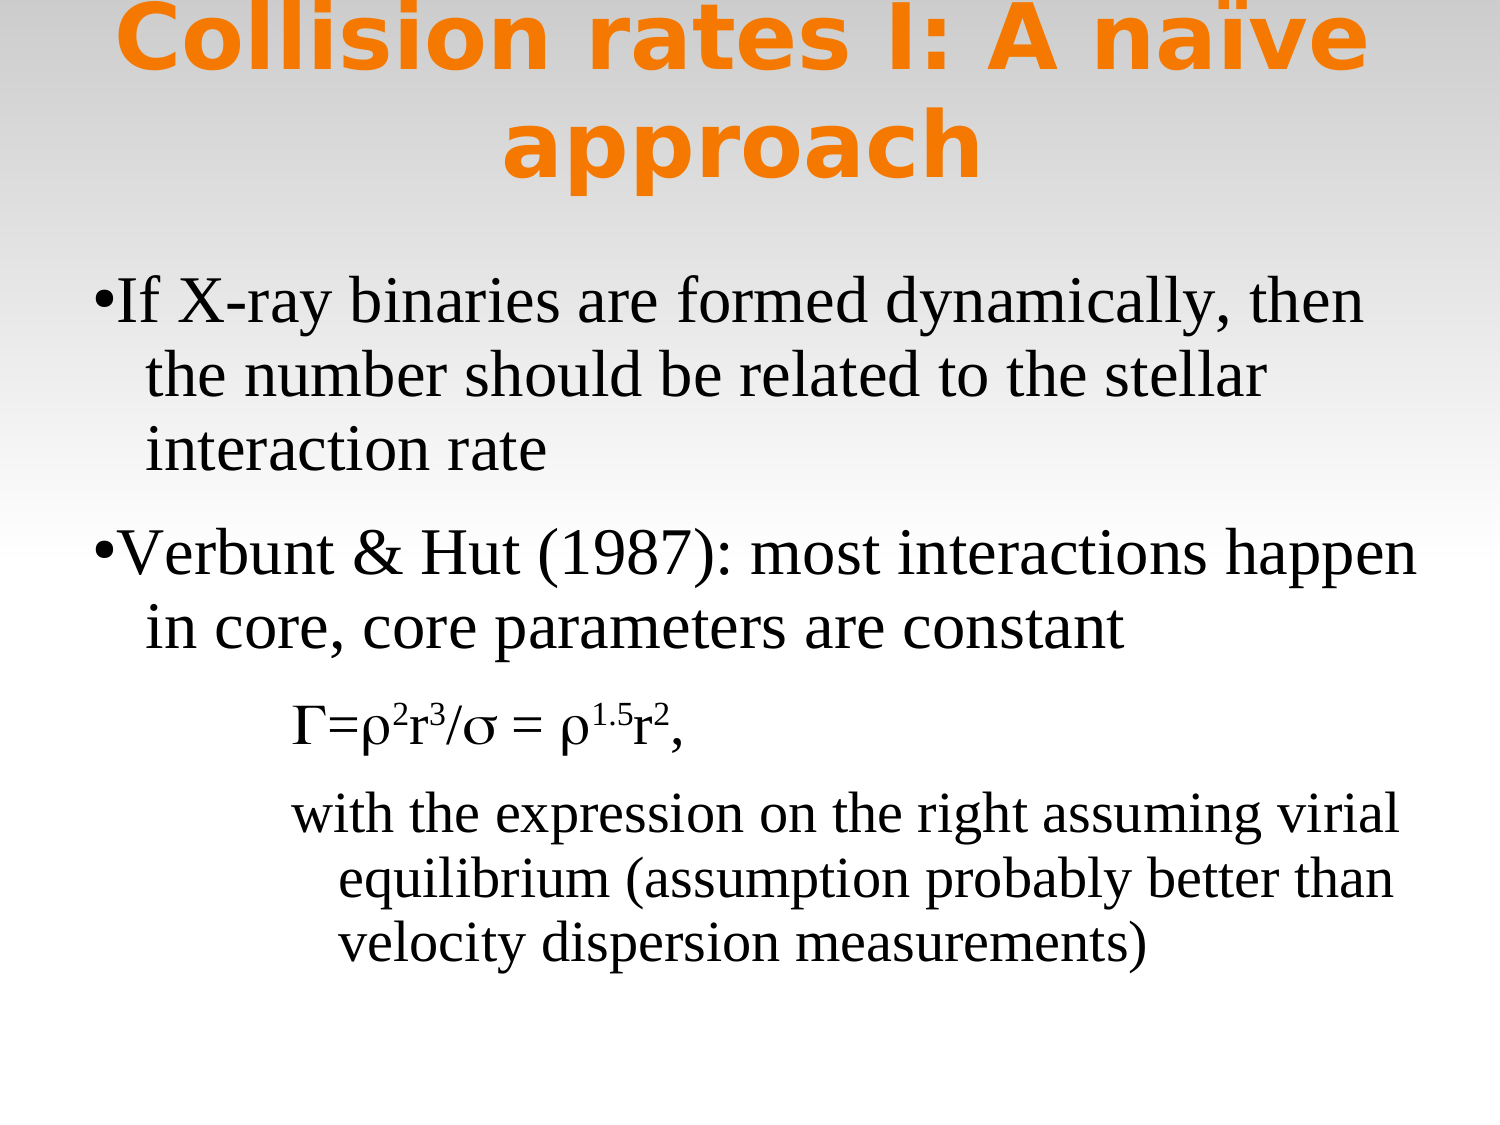

# Collision rates I: A naïve approach
If X-ray binaries are formed dynamically, then the number should be related to the stellar interaction rate
Verbunt & Hut (1987): most interactions happen in core, core parameters are constant
G=r2r3/s = r1.5r2,
with the expression on the right assuming virial equilibrium (assumption probably better than velocity dispersion measurements)